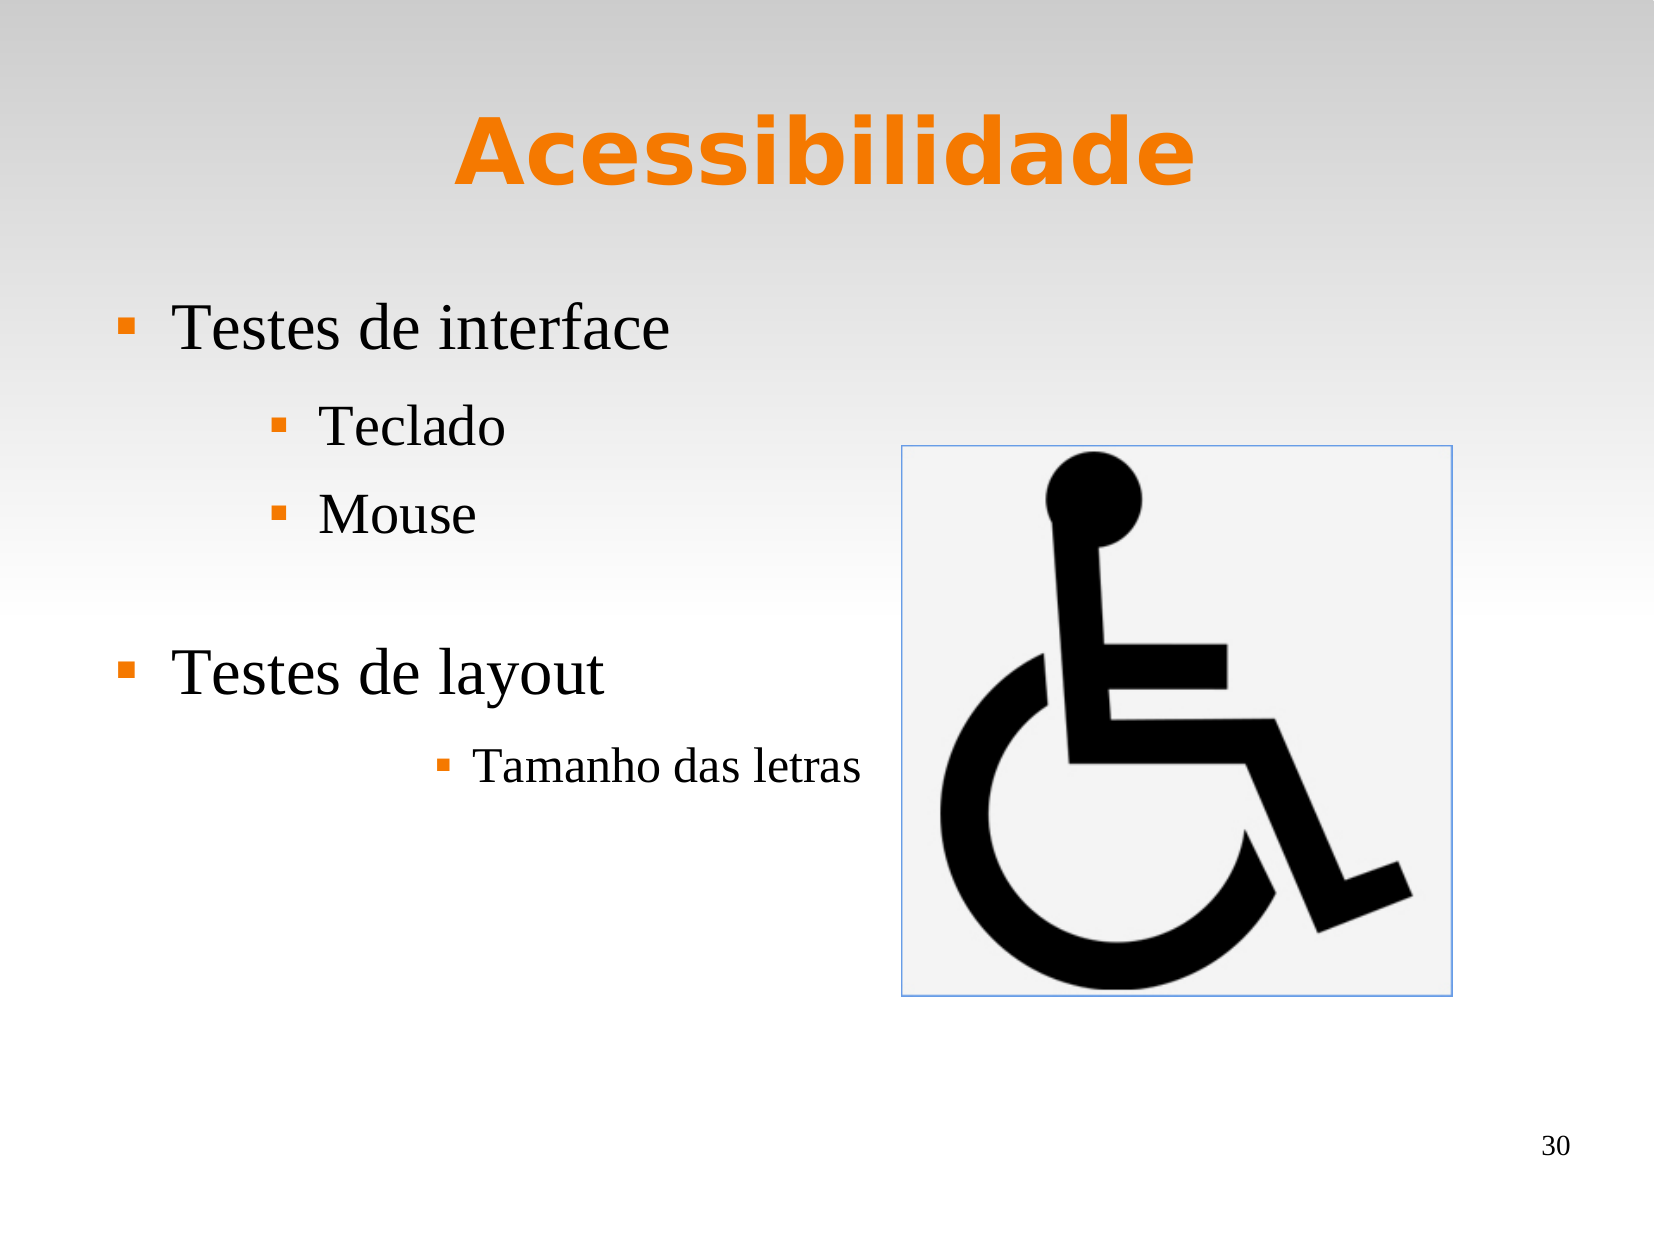

# Acessibilidade
Testes de interface
Teclado
Mouse
Testes de layout
Tamanho das letras
30